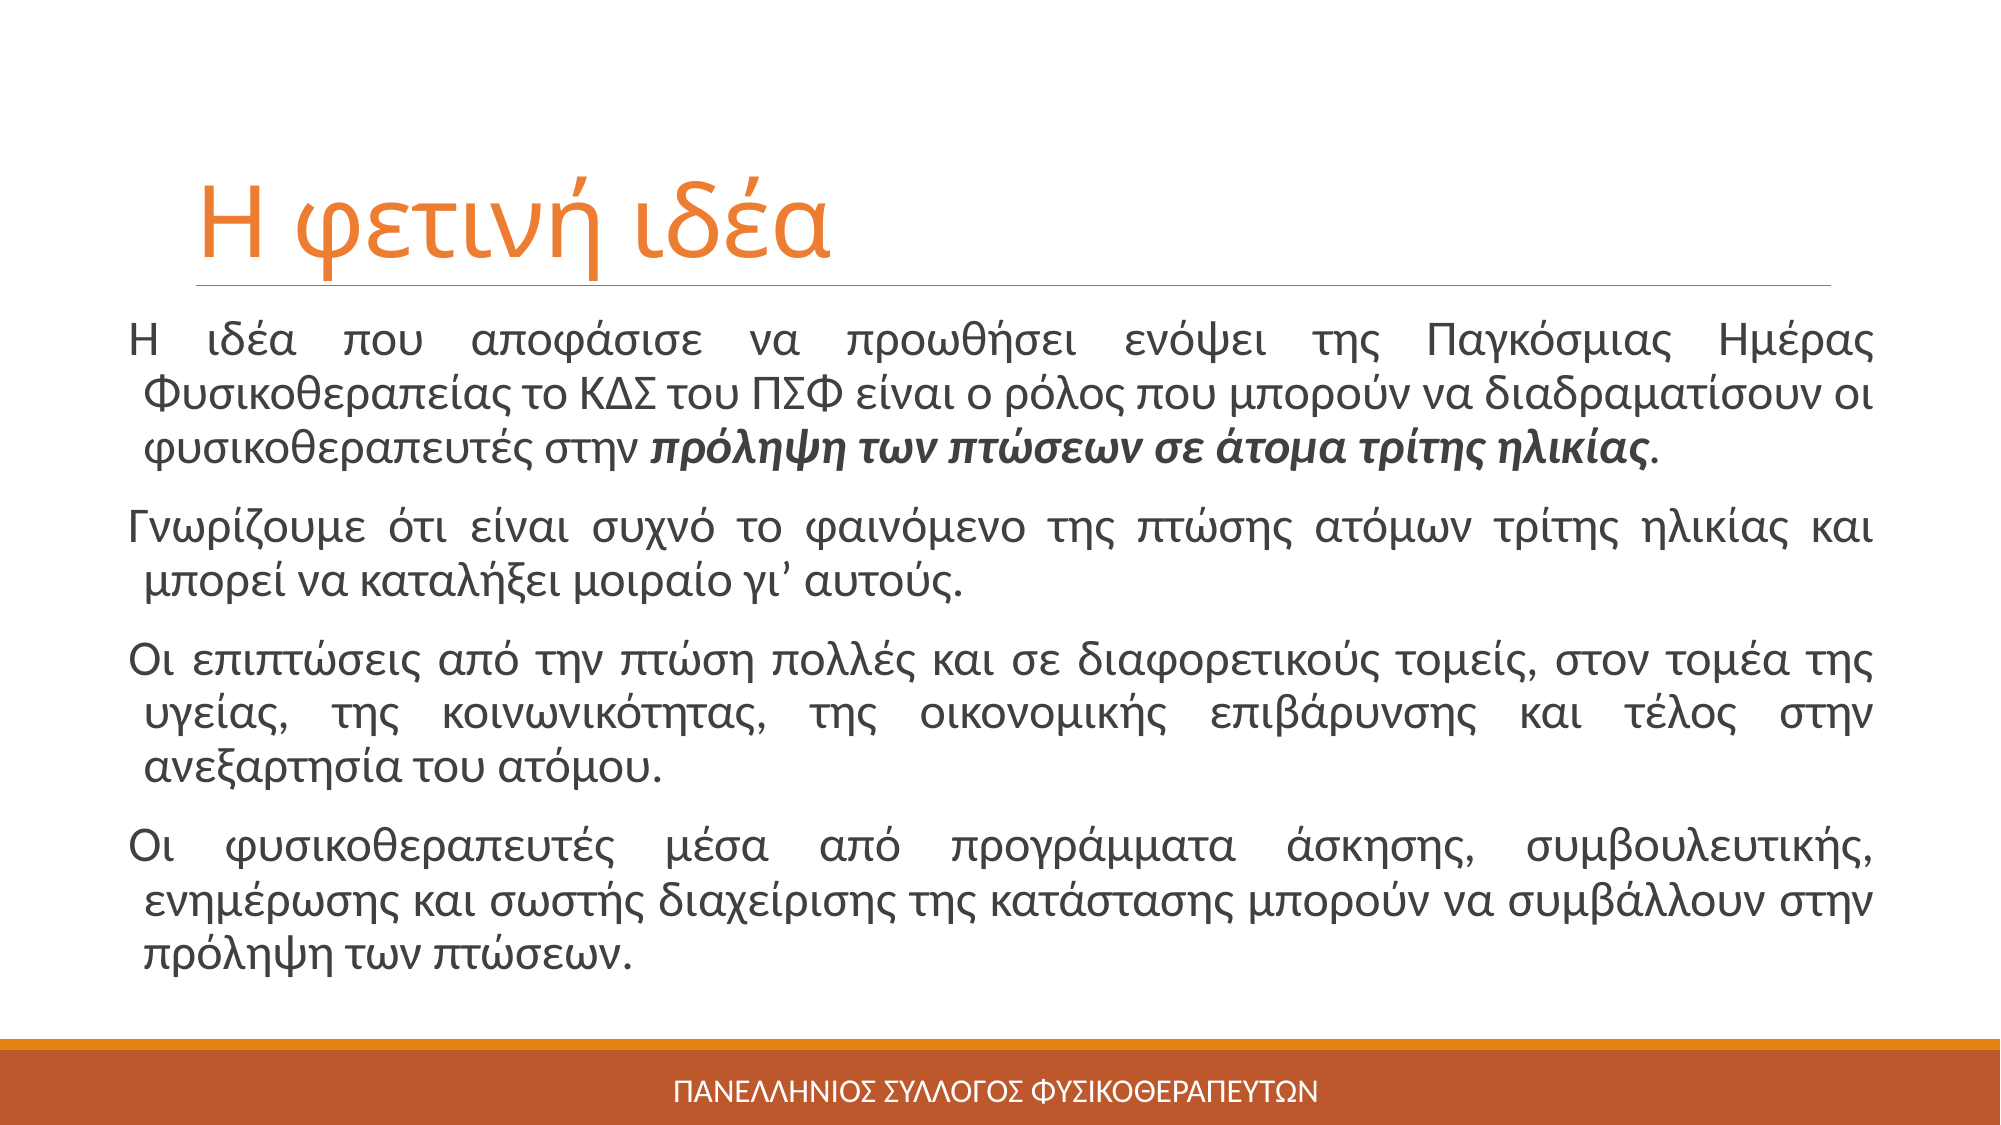

# Η φετινή ιδέα
Η ιδέα που αποφάσισε να προωθήσει ενόψει της Παγκόσμιας Ημέρας Φυσικοθεραπείας το ΚΔΣ του ΠΣΦ είναι ο ρόλος που μπορούν να διαδραματίσουν οι φυσικοθεραπευτές στην πρόληψη των πτώσεων σε άτομα τρίτης ηλικίας.
Γνωρίζουμε ότι είναι συχνό το φαινόμενο της πτώσης ατόμων τρίτης ηλικίας και μπορεί να καταλήξει μοιραίο γι’ αυτούς.
Οι επιπτώσεις από την πτώση πολλές και σε διαφορετικούς τομείς, στον τομέα της υγείας, της κοινωνικότητας, της οικονομικής επιβάρυνσης και τέλος στην ανεξαρτησία του ατόμου.
Οι φυσικοθεραπευτές μέσα από προγράμματα άσκησης, συμβουλευτικής, ενημέρωσης και σωστής διαχείρισης της κατάστασης μπορούν να συμβάλλουν στην πρόληψη των πτώσεων.
ΠΑΝΕΛΛΗΝΙΟΣ ΣΥΛΛΟΓΟΣ ΦΥΣΙΚΟΘΕΡΑΠΕΥΤΩΝ